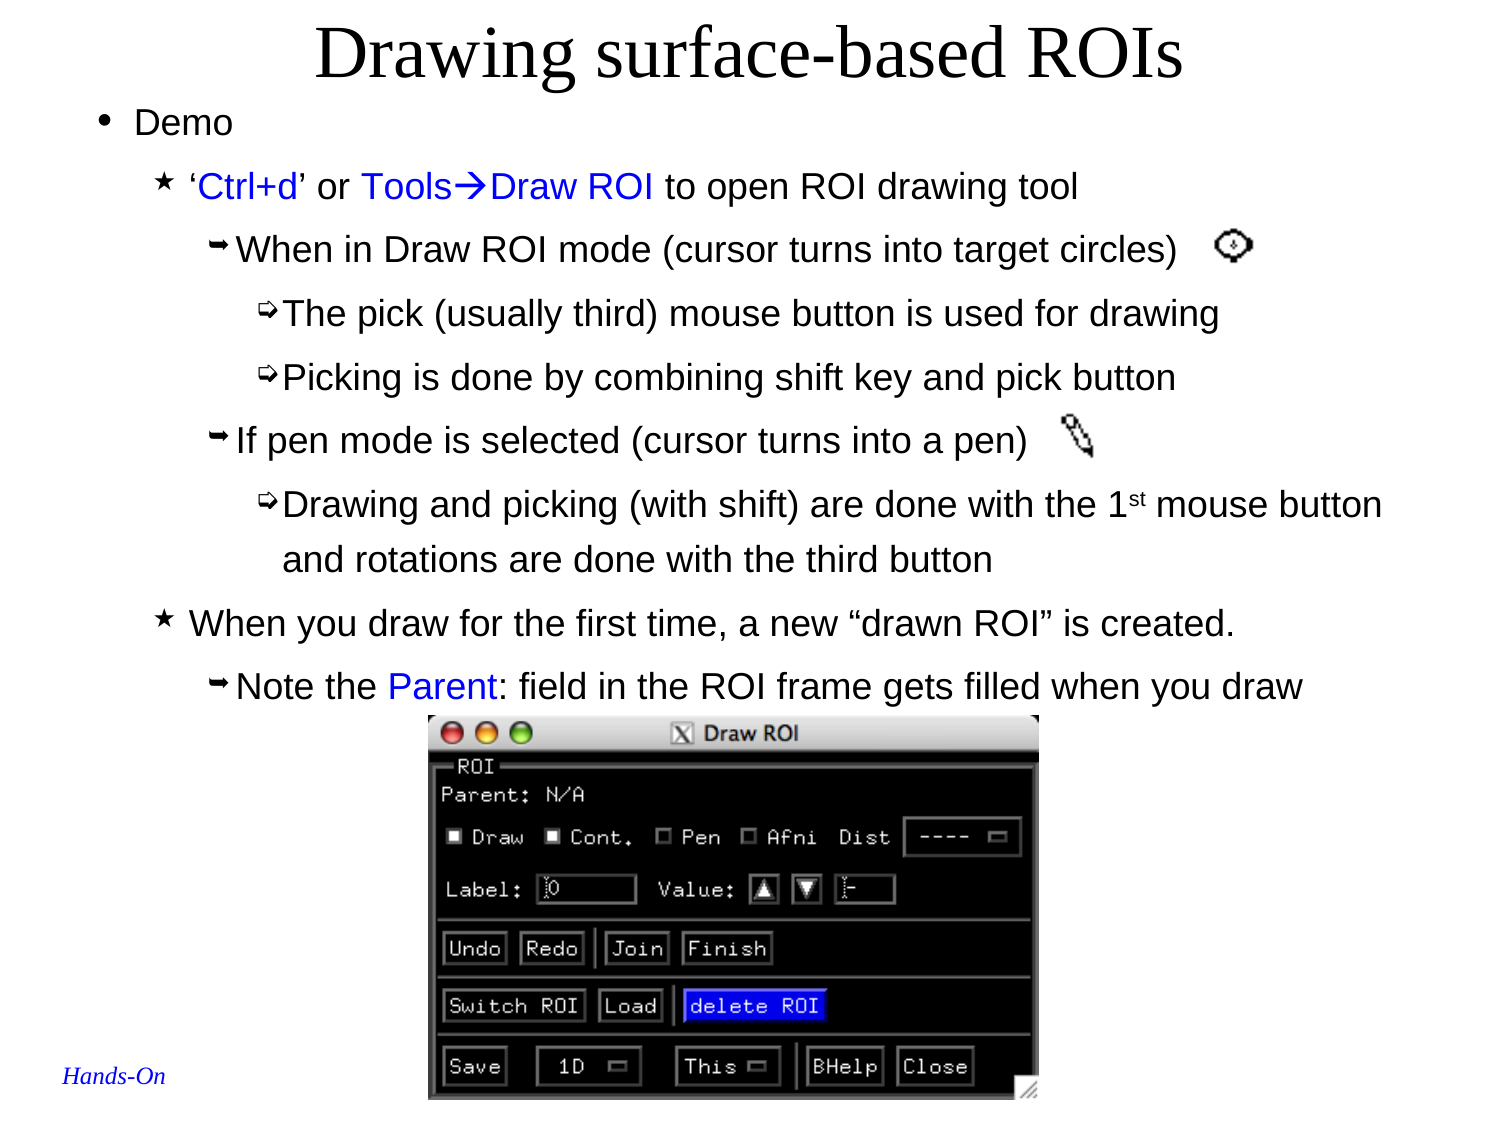

# Drawing surface-based ROIs
Demo
‘Ctrl+d’ or ToolsDraw ROI to open ROI drawing tool
When in Draw ROI mode (cursor turns into target circles)
The pick (usually third) mouse button is used for drawing
Picking is done by combining shift key and pick button
If pen mode is selected (cursor turns into a pen)
Drawing and picking (with shift) are done with the 1st mouse button and rotations are done with the third button
When you draw for the first time, a new “drawn ROI” is created.
Note the Parent: field in the ROI frame gets filled when you draw
Hands-On